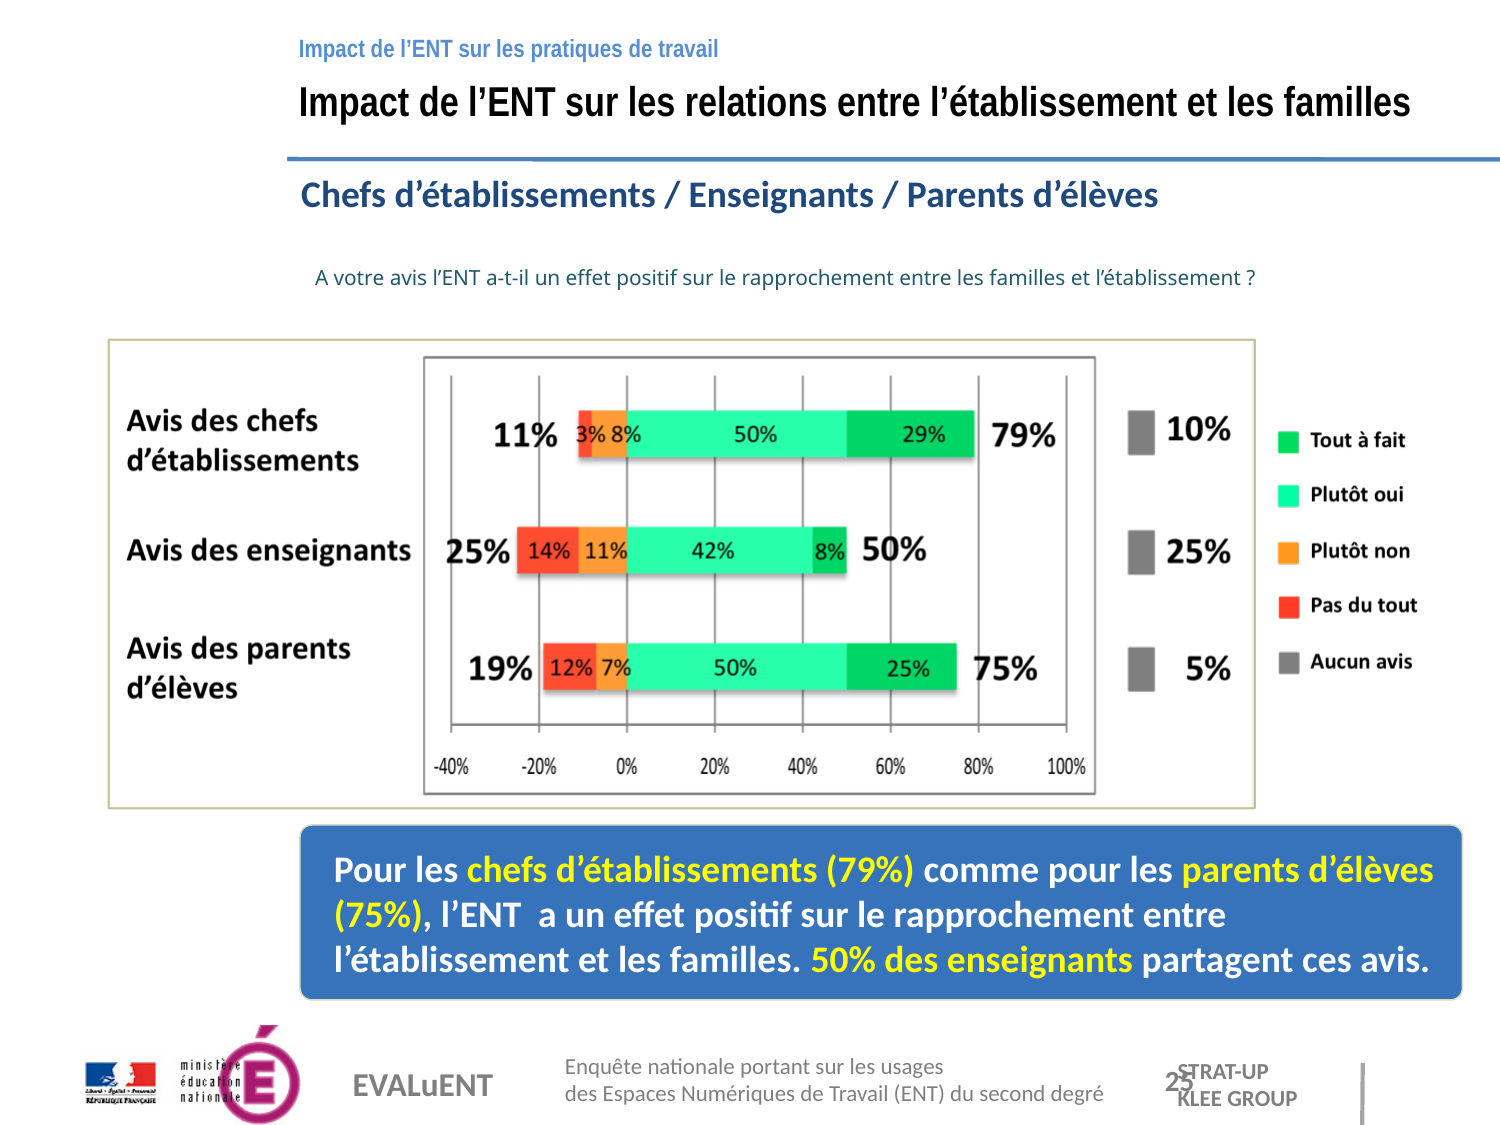

Impact de l’ENT sur les pratiques de travail
Impact de l’ENT sur les relations entre l’établissement et les familles
Chefs d’établissements / Enseignants / Parents d’élèves
A votre avis l’ENT a-t-il un effet positif sur le rapprochement entre les familles et l’établissement ?
Pour les chefs d’établissements (79%) comme pour les parents d’élèves (75%), l’ENT a un effet positif sur le rapprochement entre l’établissement et les familles. 50% des enseignants partagent ces avis.